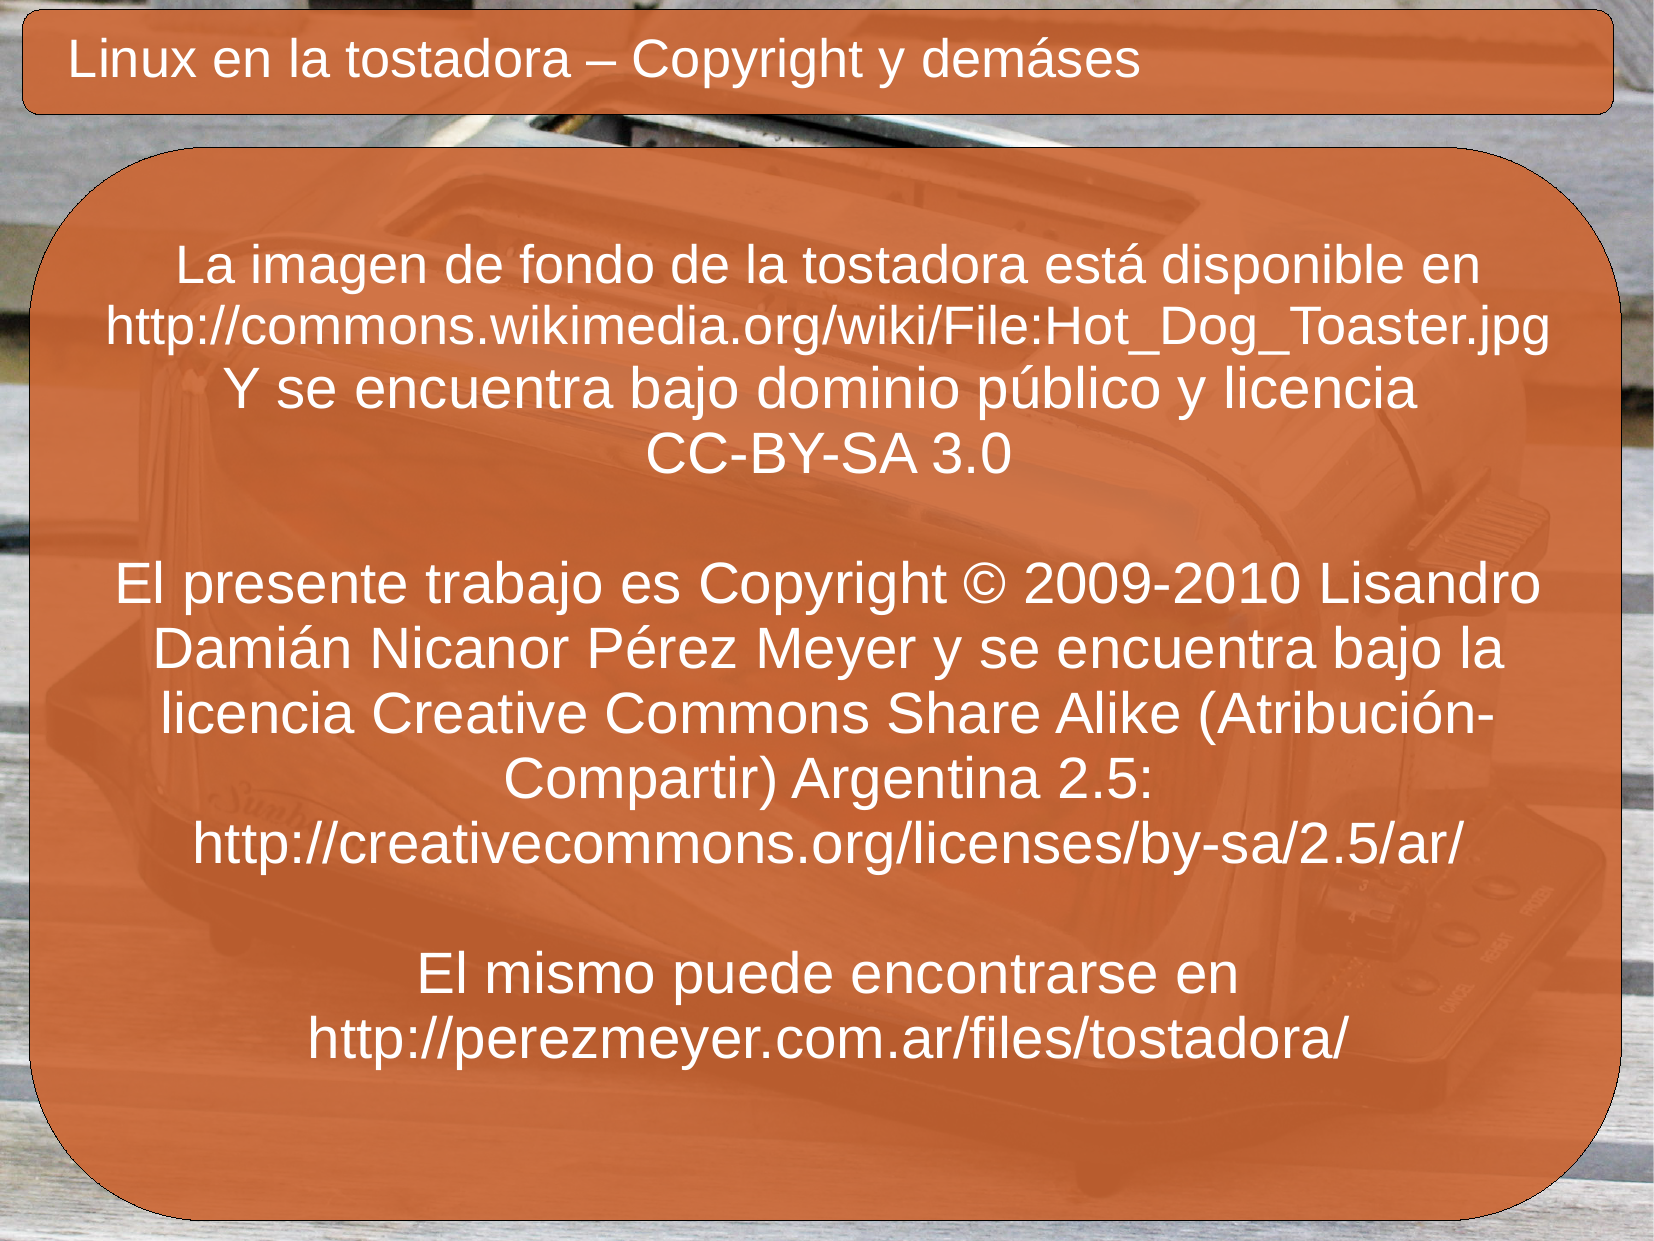

Linux en la tostadora – Copyright y demáses
La imagen de fondo de la tostadora está disponible en
http://commons.wikimedia.org/wiki/File:Hot_Dog_Toaster.jpg
Y se encuentra bajo dominio público y licencia
CC-BY-SA 3.0
El presente trabajo es Copyright © 2009-2010 Lisandro Damián Nicanor Pérez Meyer y se encuentra bajo la licencia Creative Commons Share Alike (Atribución-Compartir) Argentina 2.5:
http://creativecommons.org/licenses/by-sa/2.5/ar/
El mismo puede encontrarse en
http://perezmeyer.com.ar/files/tostadora/
Si bien la web es una fuente enorme de datos, uno o dos libros nunca vienen mal :-)
 Embedded Linux Primer: a practical, real-world approach. Christopher Hallinan, Prentice Hall, ISBN-10: 0-13-167984-8
 Building embedded Linux Systems, Karim Yaghmour, Jon Masters et al. O'Reilly, ISBN: 978-0-596-52968-0
Ambos libros cuentan con referencias a fuentes externas para temas particulares.